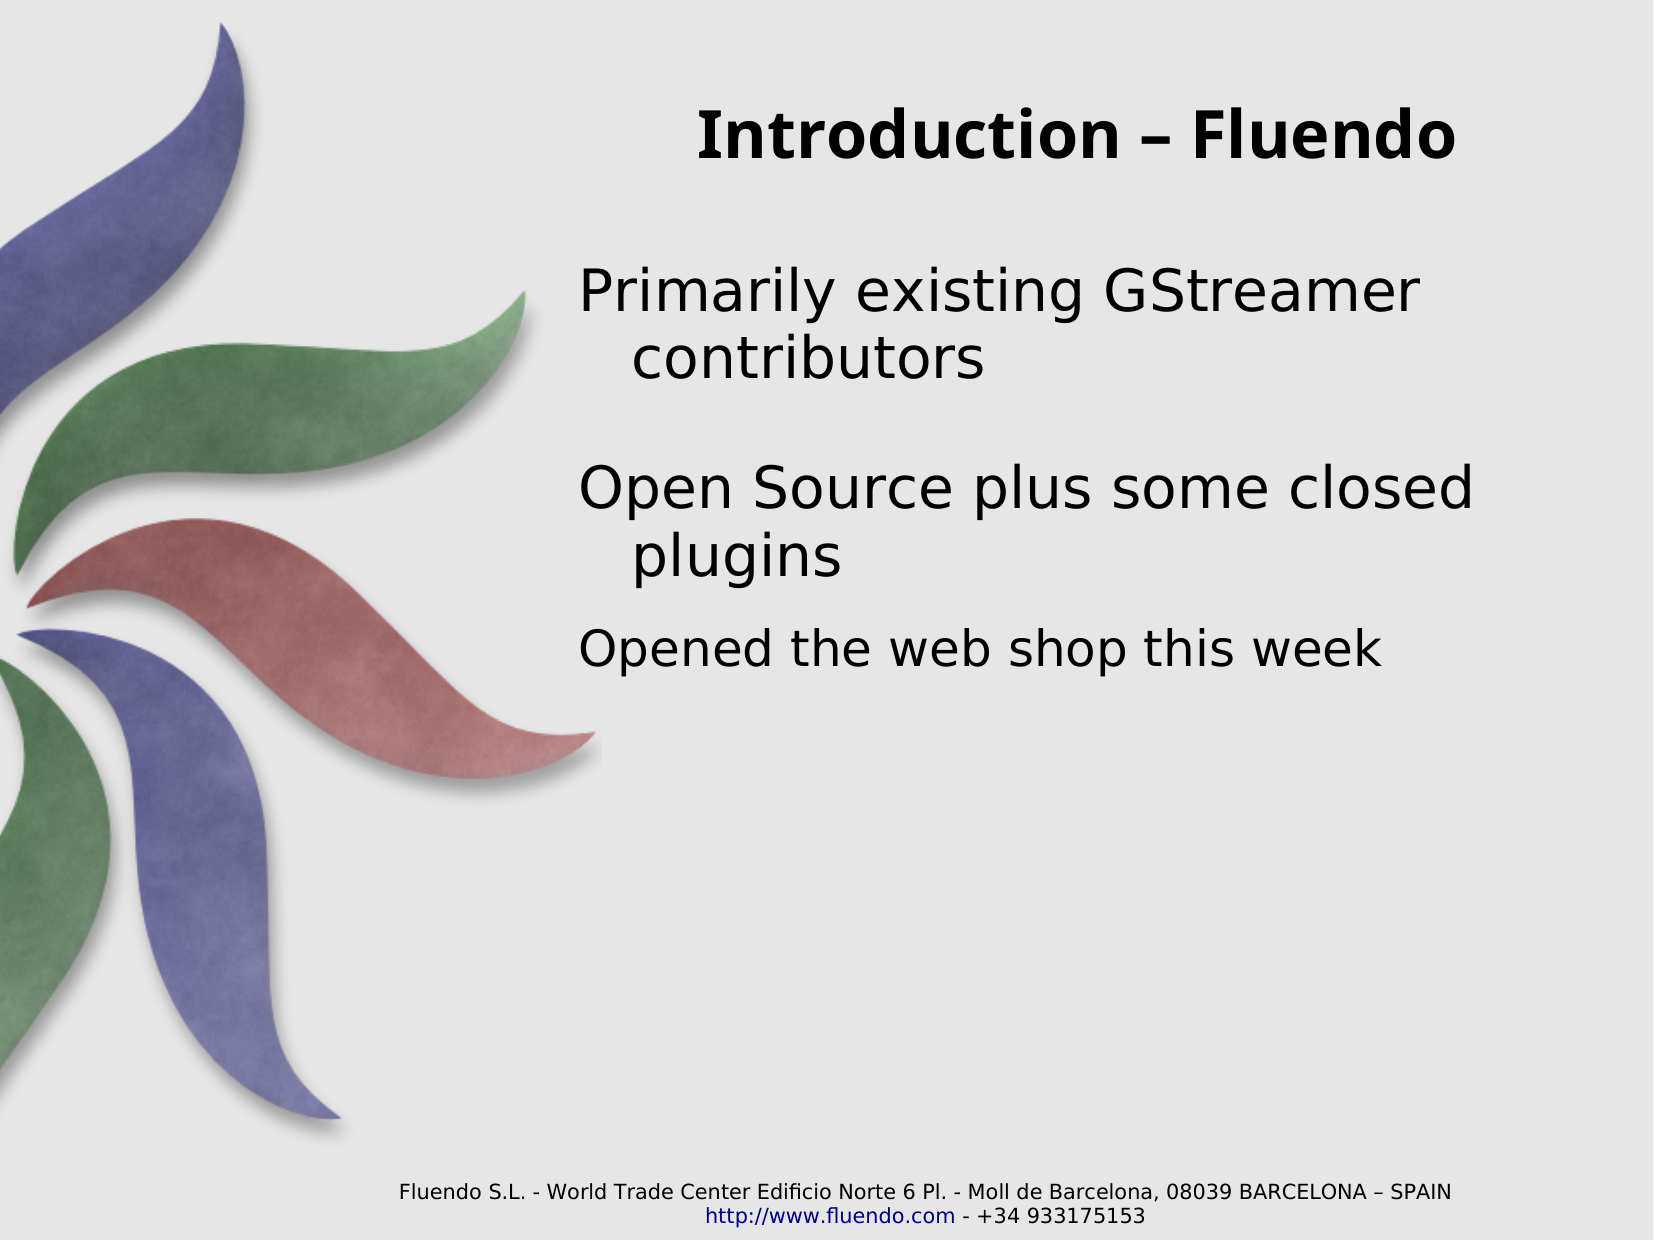

# Introduction – Fluendo
Primarily existing GStreamer contributors
Open Source plus some closed plugins
Opened the web shop this week